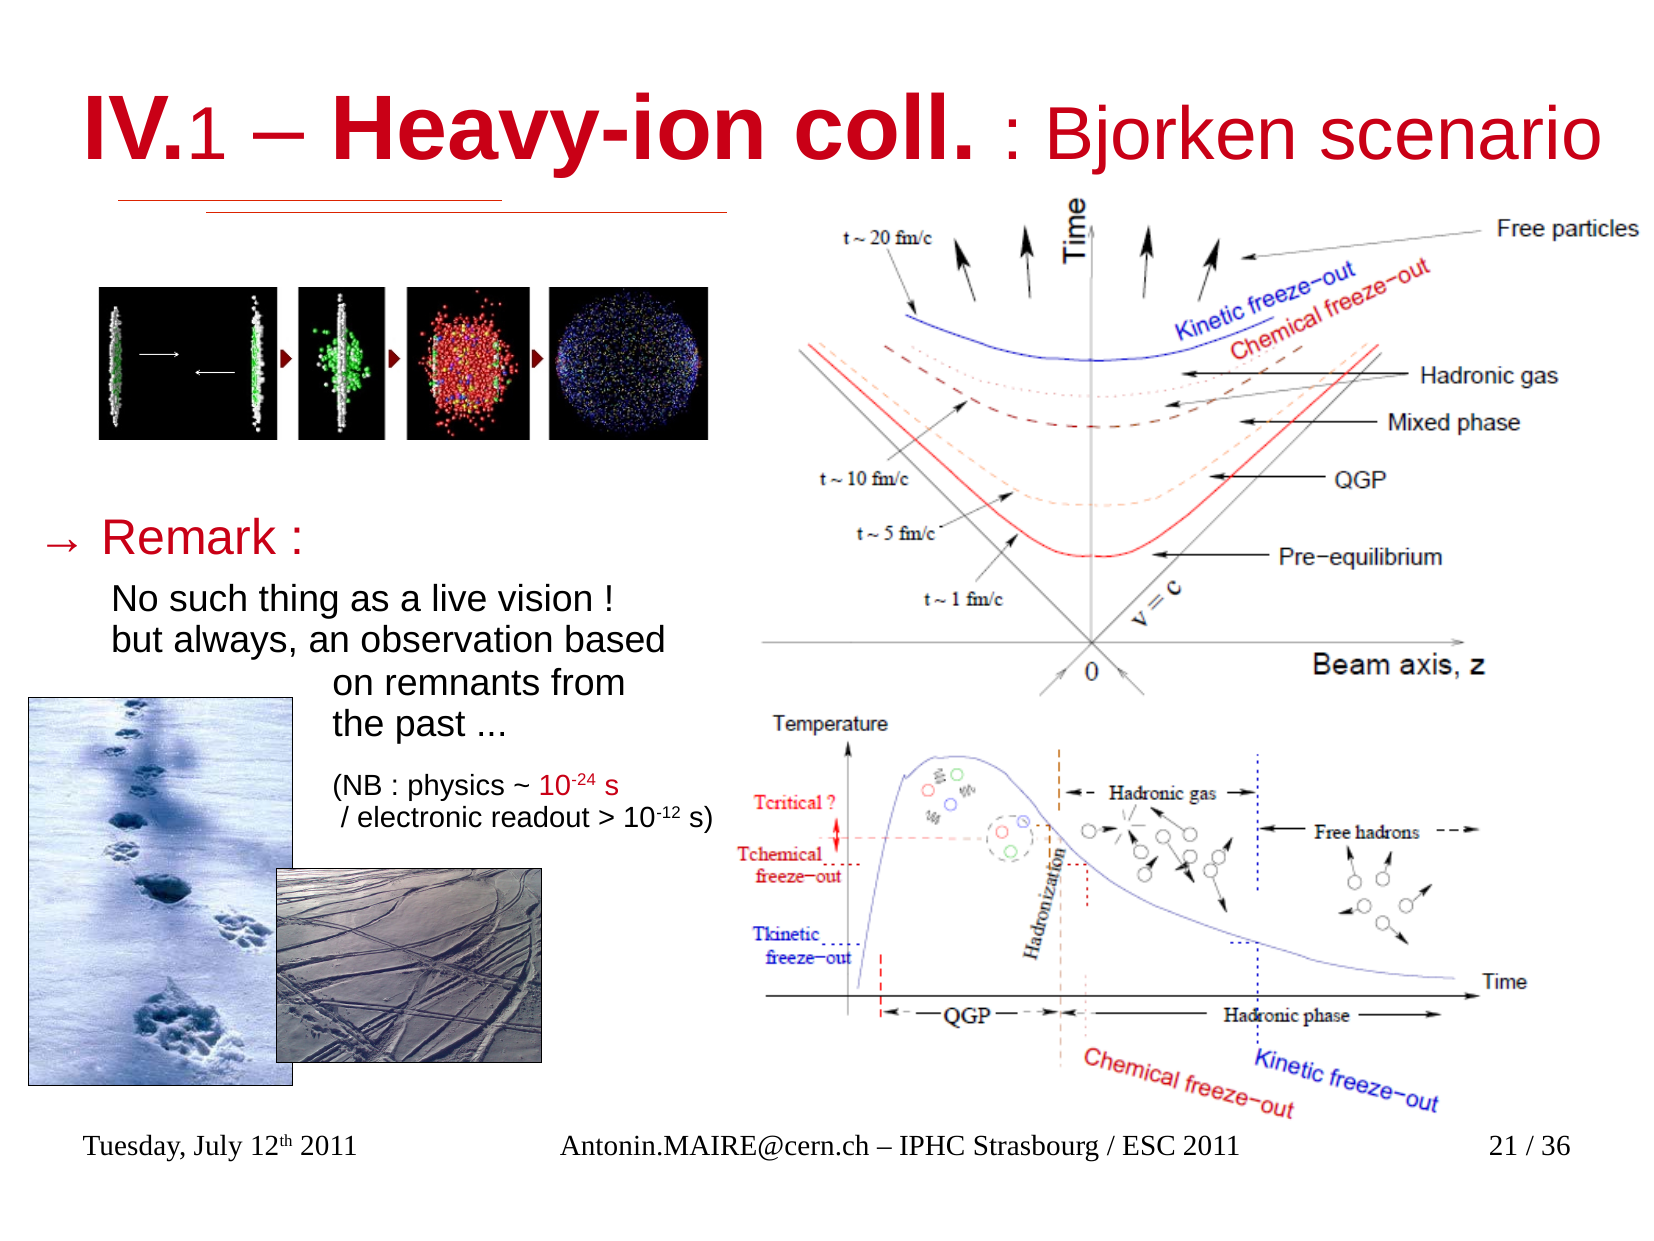

# IV.1 – Heavy-ion coll. : Bjorken scenario
→ Remark :
	No such thing as a live vision !
	but always, an observation based
				on remnants from
				the past ...
				(NB : physics ~ 10-24 s
				 / electronic readout > 10-12 s)
Mon, March 31st, 2008
Antonin Maire - IPHC Strasbourg / AliceWeek Apr. 08
21